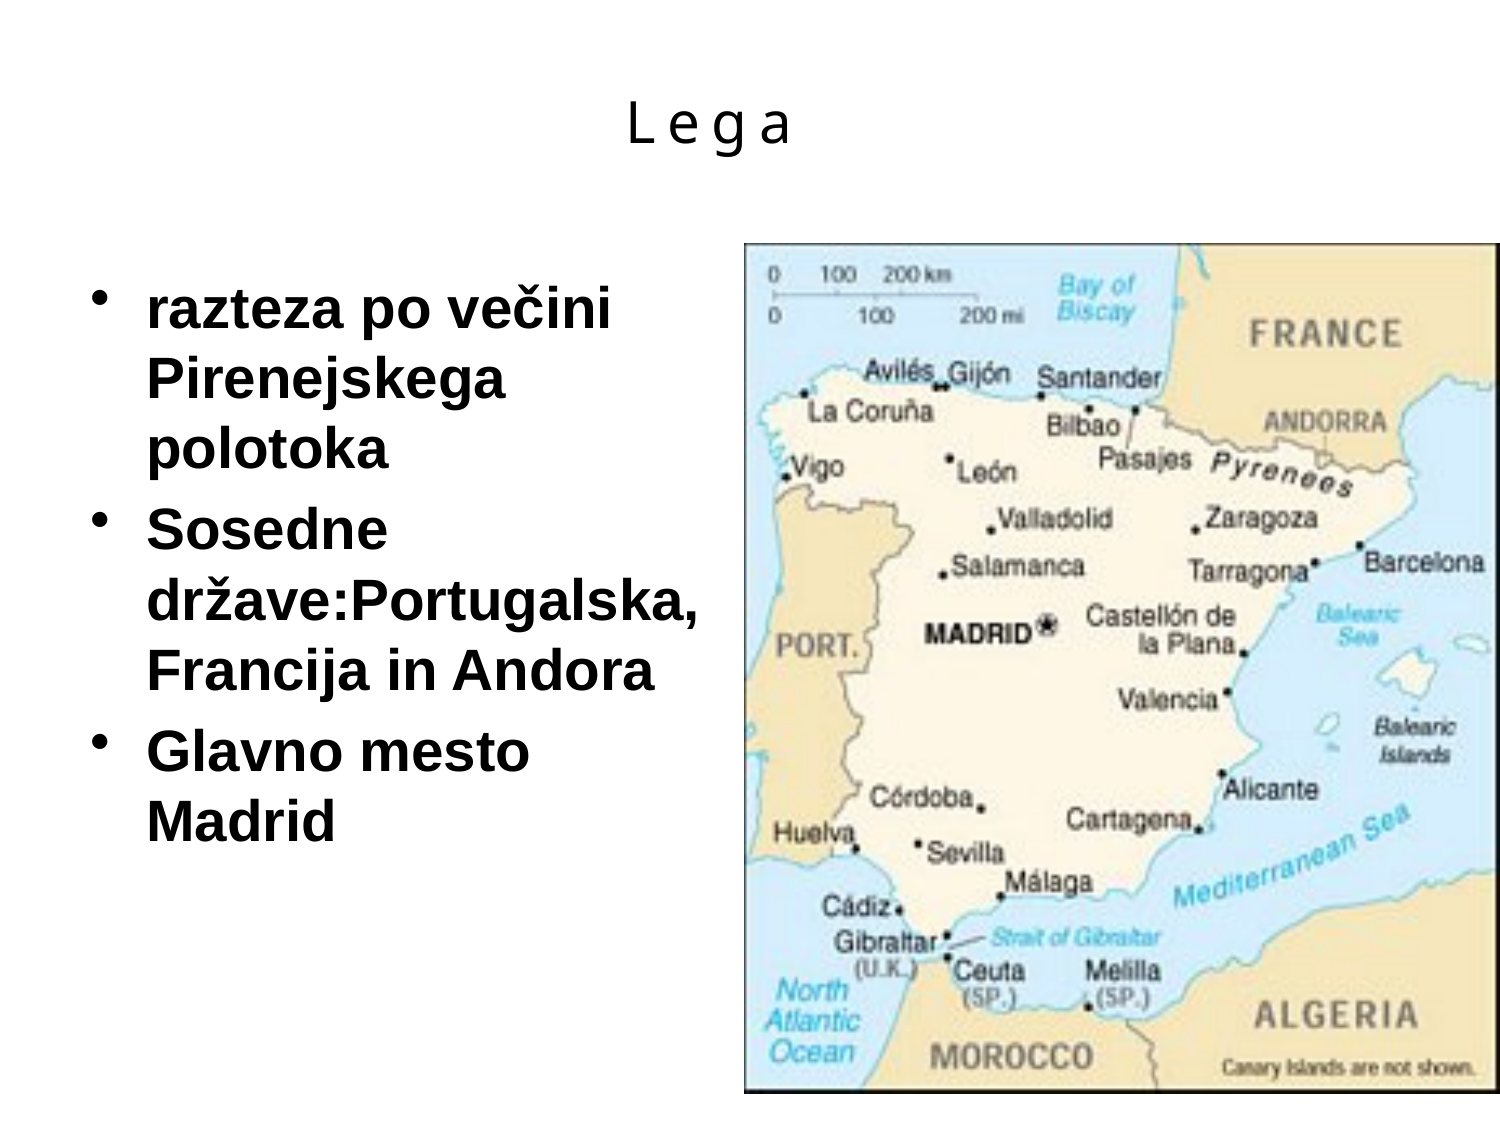

Lega
# razteza po večini Pirenejskega polotoka
Sosedne države:Portugalska,Francija in Andora
Glavno mesto Madrid